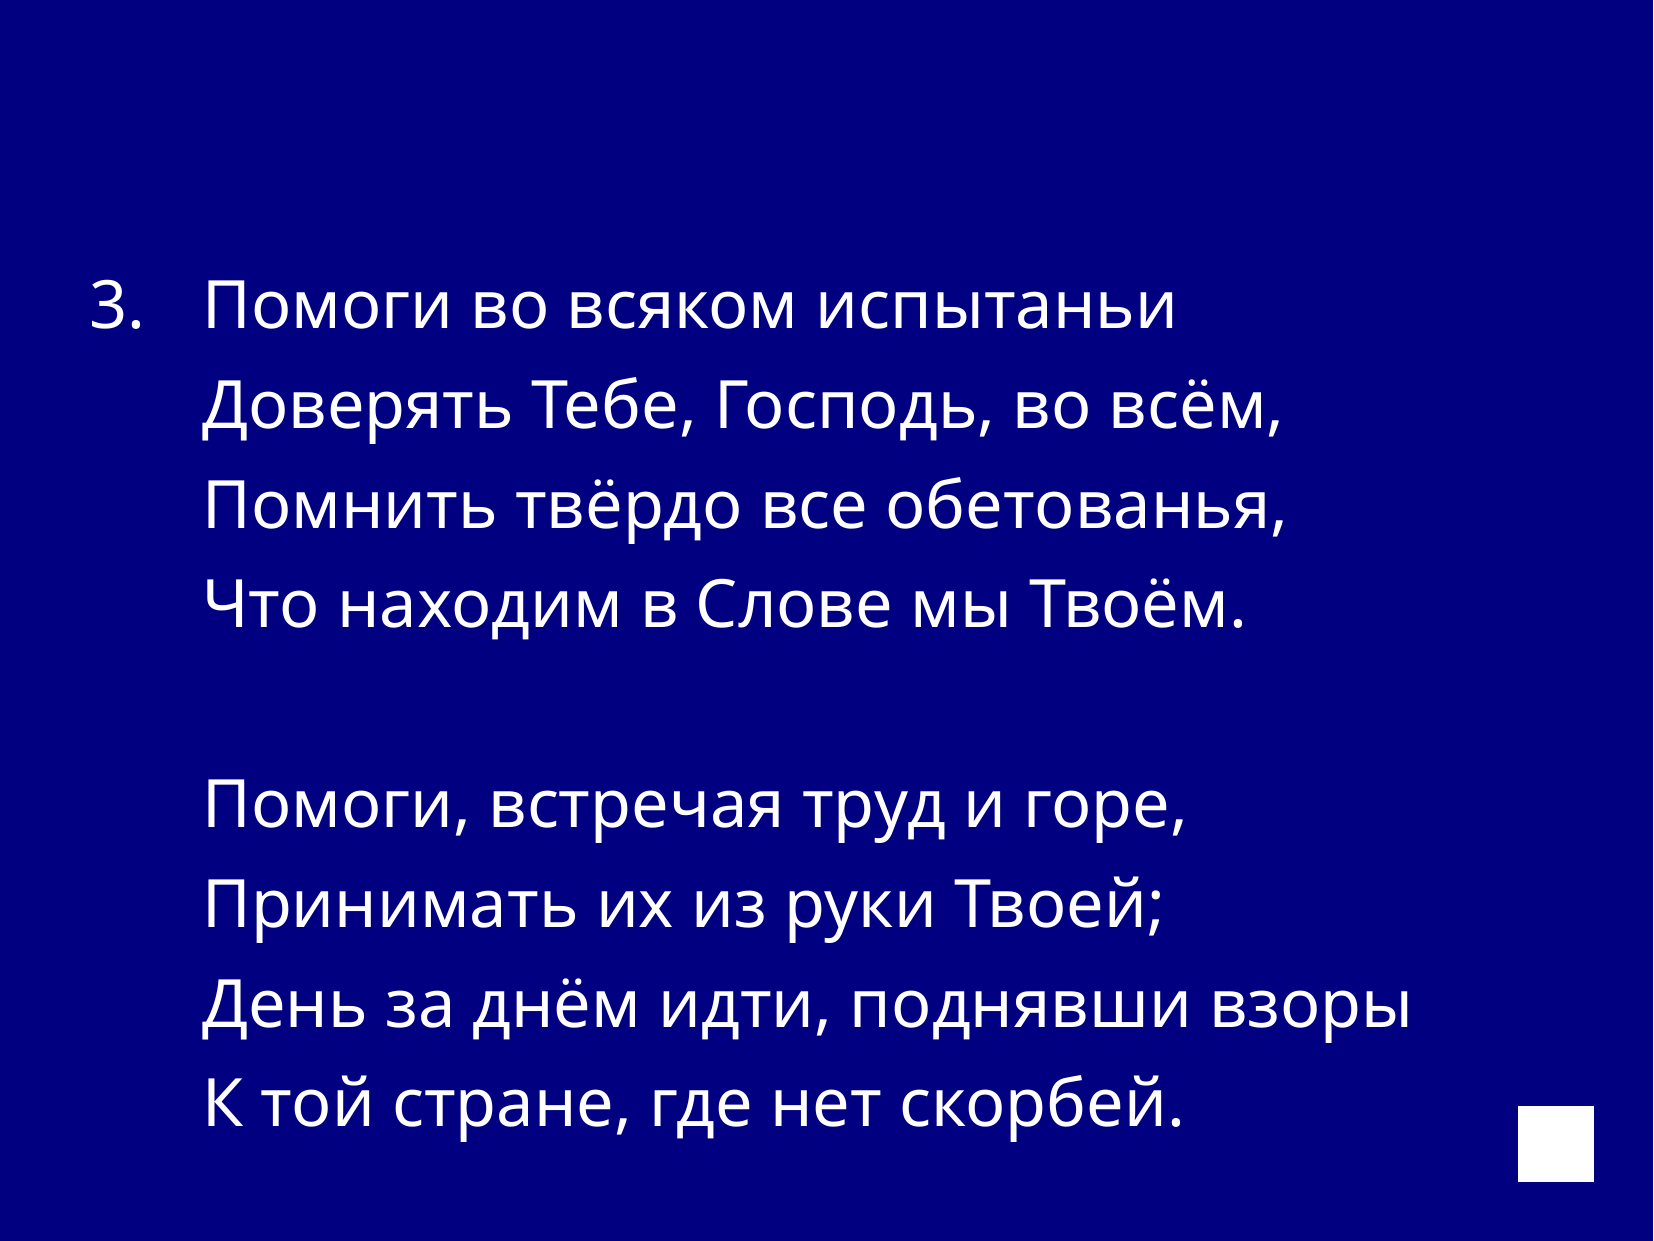

3.	Помоги во всяком испытаньи
	Доверять Тебе, Господь, во всём,
	Помнить твёрдо все обетованья,
	Что находим в Слове мы Твоём.
	Помоги, встречая труд и горе,
	Принимать их из руки Твоей;
	День за днём идти, поднявши взоры
	К той стране, где нет скорбей.